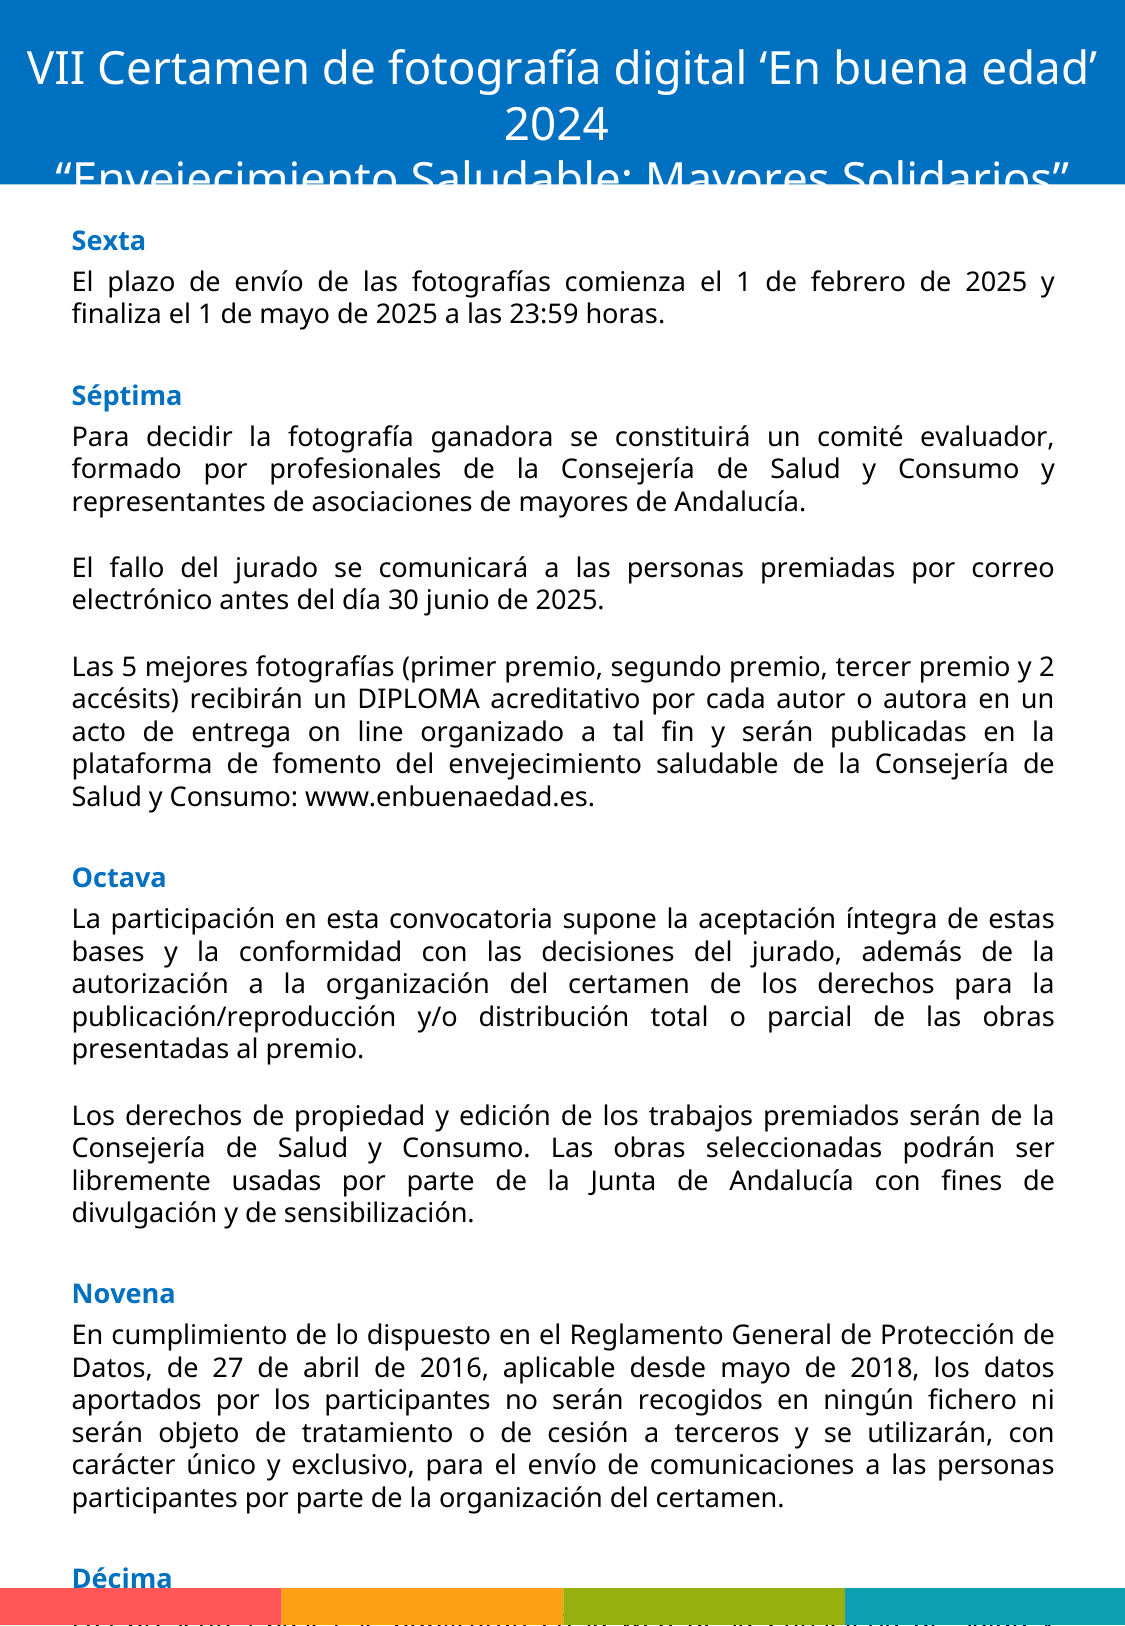

VII Certamen de fotografía digital ‘En buena edad’ 2024
“Envejecimiento Saludable: Mayores Solidarios”
Sexta
El plazo de envío de las fotografías comienza el 1 de febrero de 2025 y finaliza el 1 de mayo de 2025 a las 23:59 horas.
Séptima
Para decidir la fotografía ganadora se constituirá un comité evaluador, formado por profesionales de la Consejería de Salud y Consumo y representantes de asociaciones de mayores de Andalucía.
El fallo del jurado se comunicará a las personas premiadas por correo electrónico antes del día 30 junio de 2025.
Las 5 mejores fotografías (primer premio, segundo premio, tercer premio y 2 accésits) recibirán un DIPLOMA acreditativo por cada autor o autora en un acto de entrega on line organizado a tal fin y serán publicadas en la plataforma de fomento del envejecimiento saludable de la Consejería de Salud y Consumo: www.enbuenaedad.es.
Octava
La participación en esta convocatoria supone la aceptación íntegra de estas bases y la conformidad con las decisiones del jurado, además de la autorización a la organización del certamen de los derechos para la publicación/reproducción y/o distribución total o parcial de las obras presentadas al premio.
Los derechos de propiedad y edición de los trabajos premiados serán de la Consejería de Salud y Consumo. Las obras seleccionadas podrán ser libremente usadas por parte de la Junta de Andalucía con fines de divulgación y de sensibilización.
Novena
En cumplimiento de lo dispuesto en el Reglamento General de Protección de Datos, de 27 de abril de 2016, aplicable desde mayo de 2018, los datos aportados por los participantes no serán recogidos en ningún fichero ni serán objeto de tratamiento o de cesión a terceros y se utilizarán, con carácter único y exclusivo, para el envío de comunicaciones a las personas participantes por parte de la organización del certamen.
Décima
Las presentes bases se publicarán en la web de la Consejería de Salud y Consumo (https://juntadeandalucia.es/organismos/saludyfamilias.html) y en la plataforma www.enbuenaedad.es, así como en redes sociales. Las consultas o dudas pueden remitirse al correo electrónico: enbuenaedad.csalud@juntadeandalucia.es .